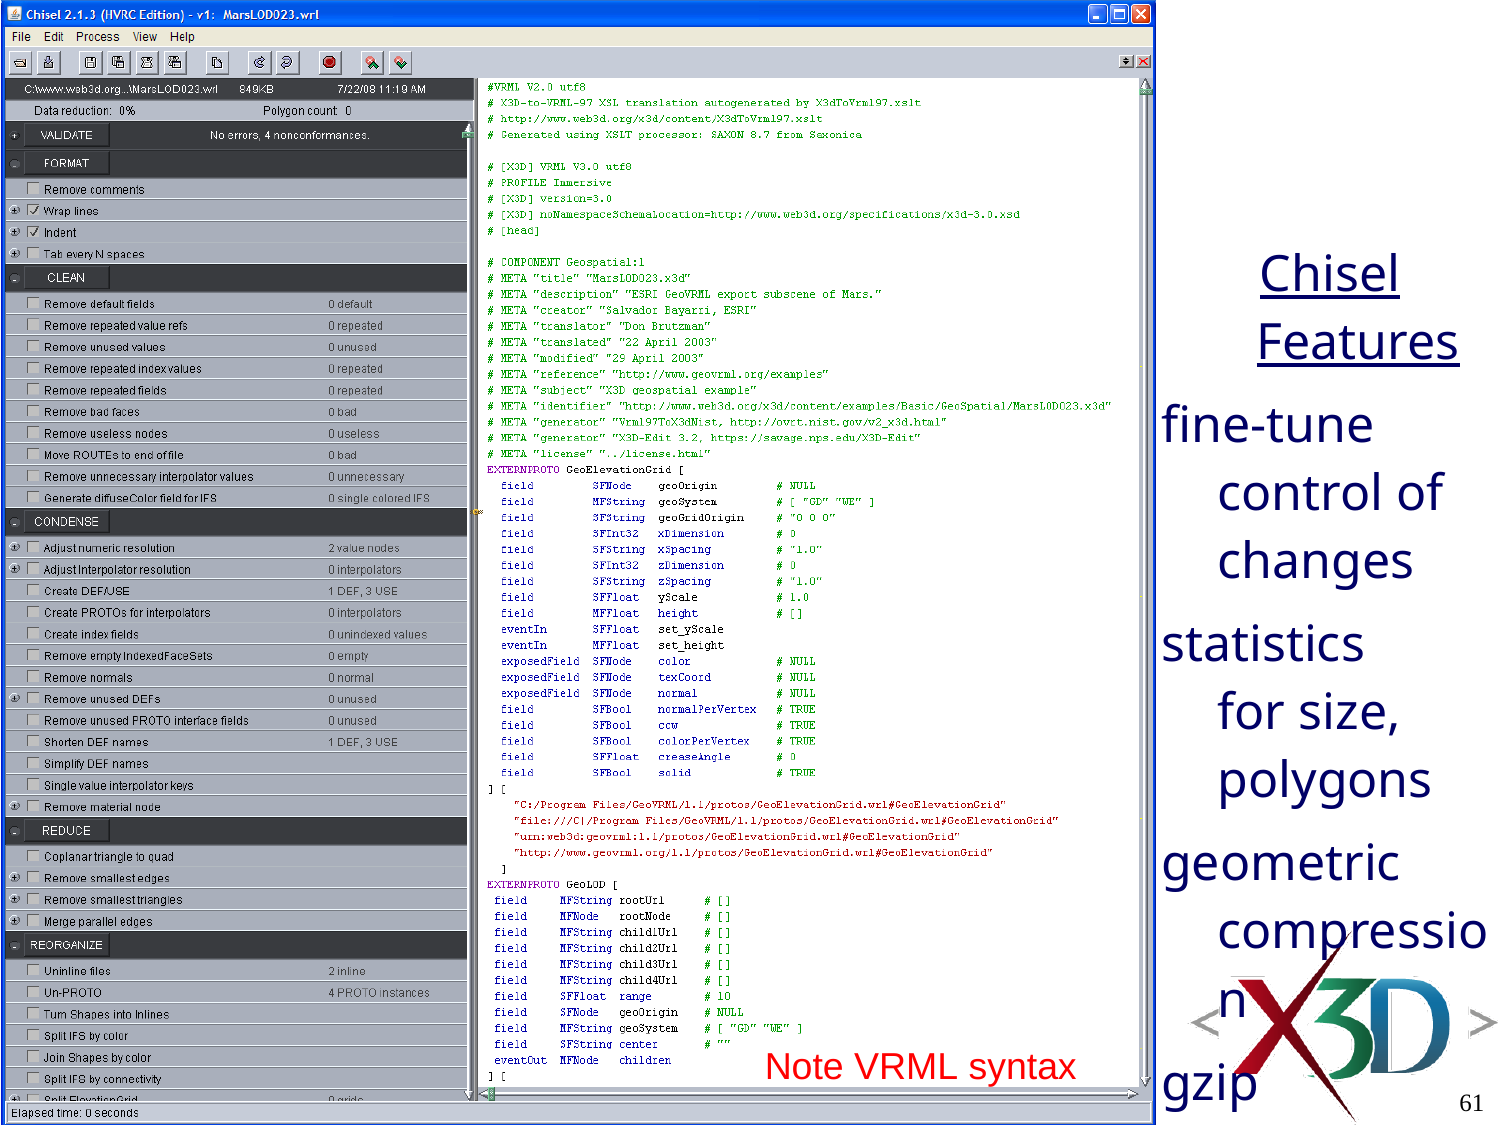

# Chisel screen snapshot
Chisel Features
fine-tune control of changes
statistics for size, polygons
geometric compression
gzip compression
Note VRML syntax